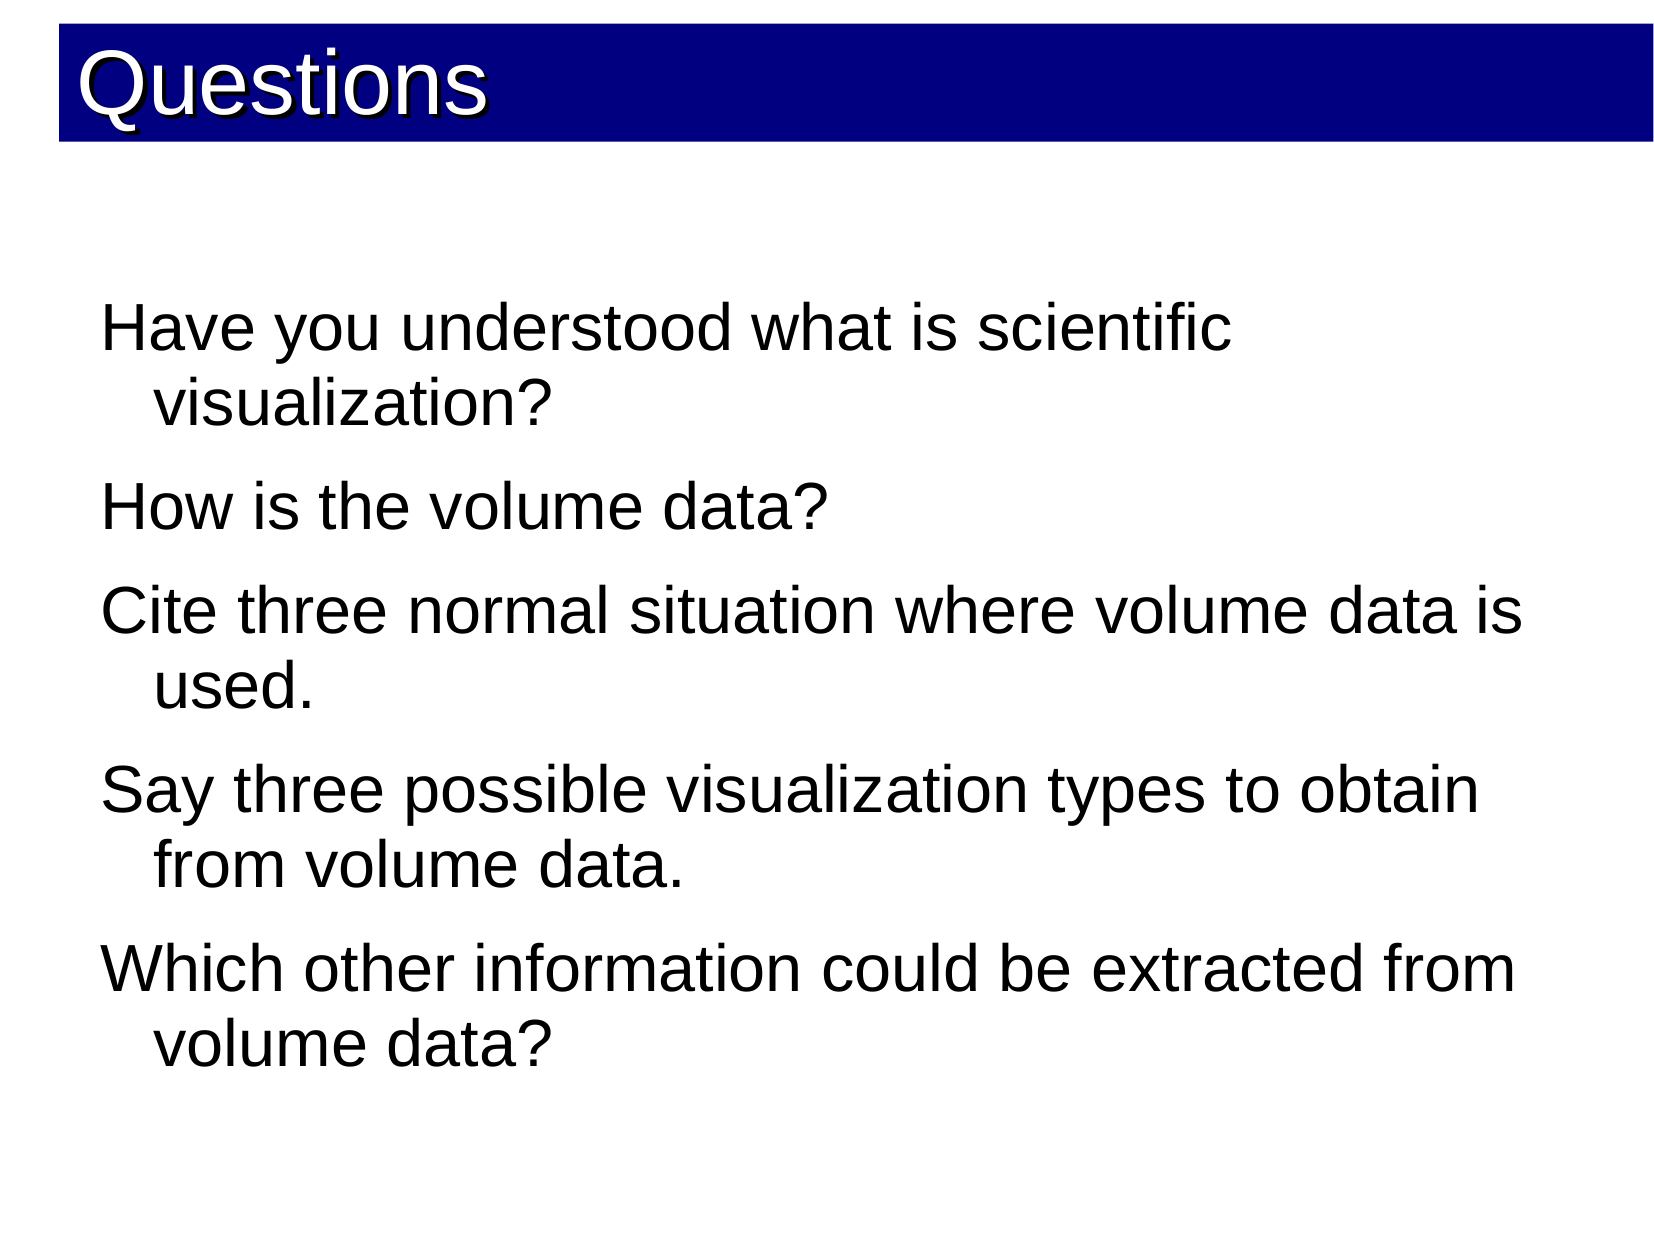

# Questions
Have you understood what is scientific visualization?
How is the volume data?
Cite three normal situation where volume data is used.
Say three possible visualization types to obtain from volume data.
Which other information could be extracted from volume data?